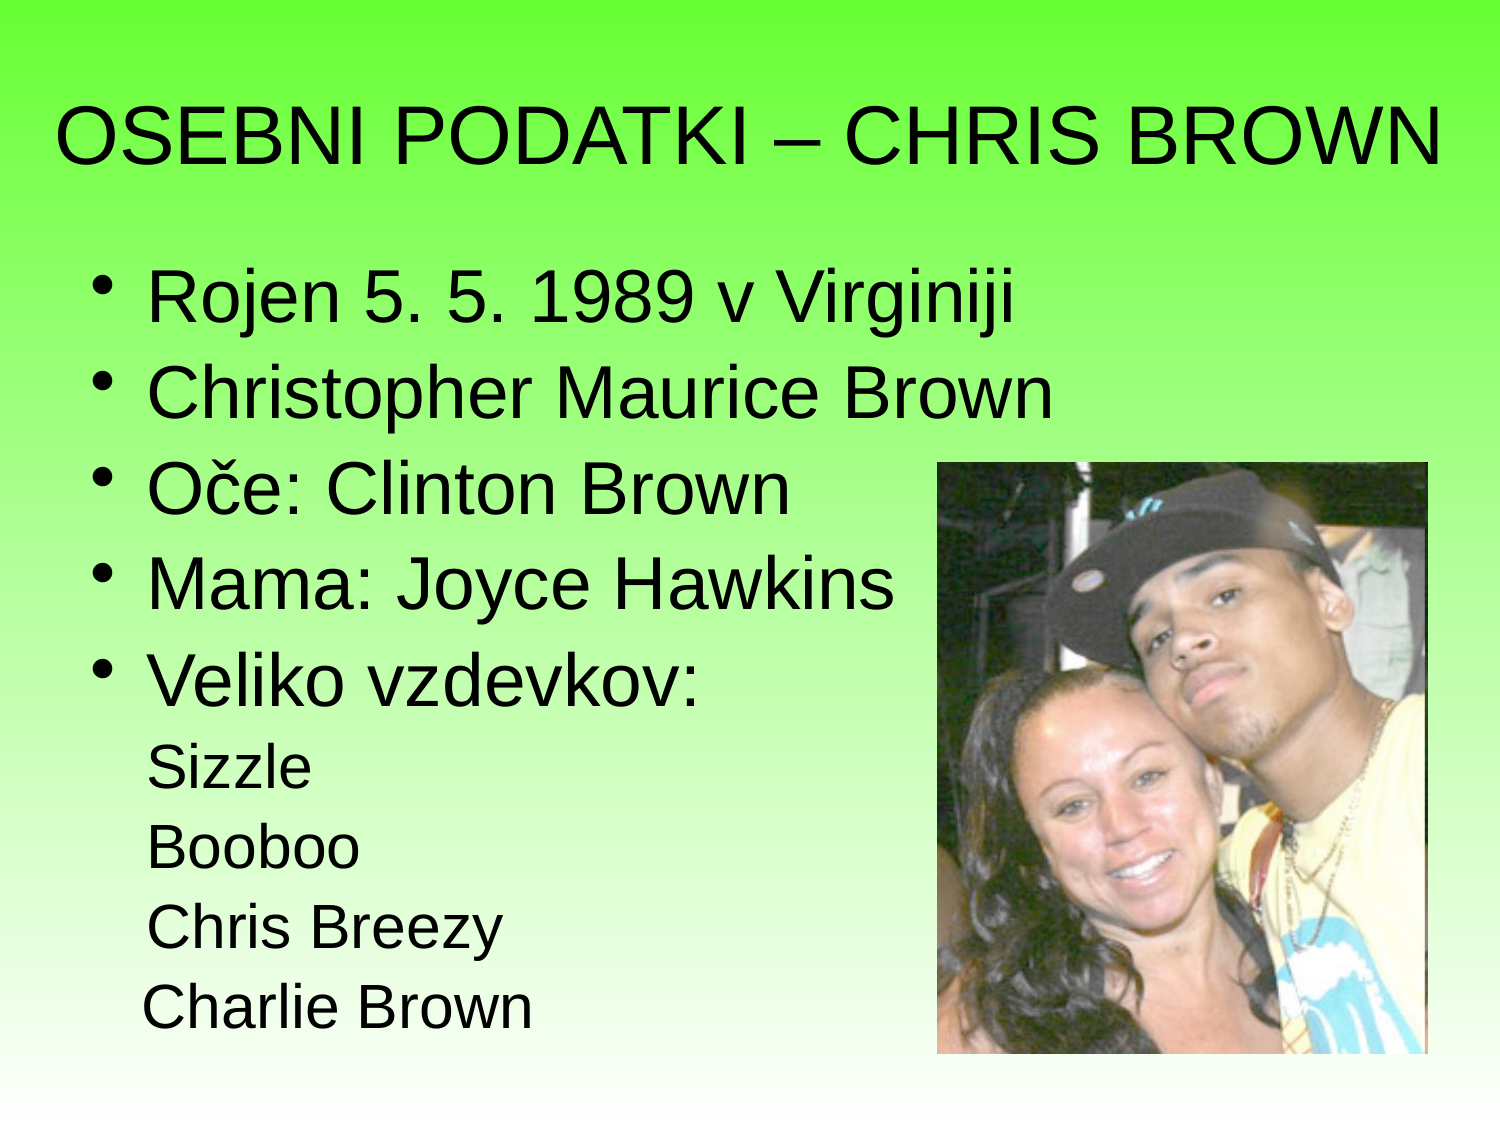

# OSEBNI PODATKI – CHRIS BROWN
Rojen 5. 5. 1989 v Virginiji
Christopher Maurice Brown
Oče: Clinton Brown
Mama: Joyce Hawkins
Veliko vzdevkov:
	Sizzle
	Booboo
	Chris Breezy
 Charlie Brown